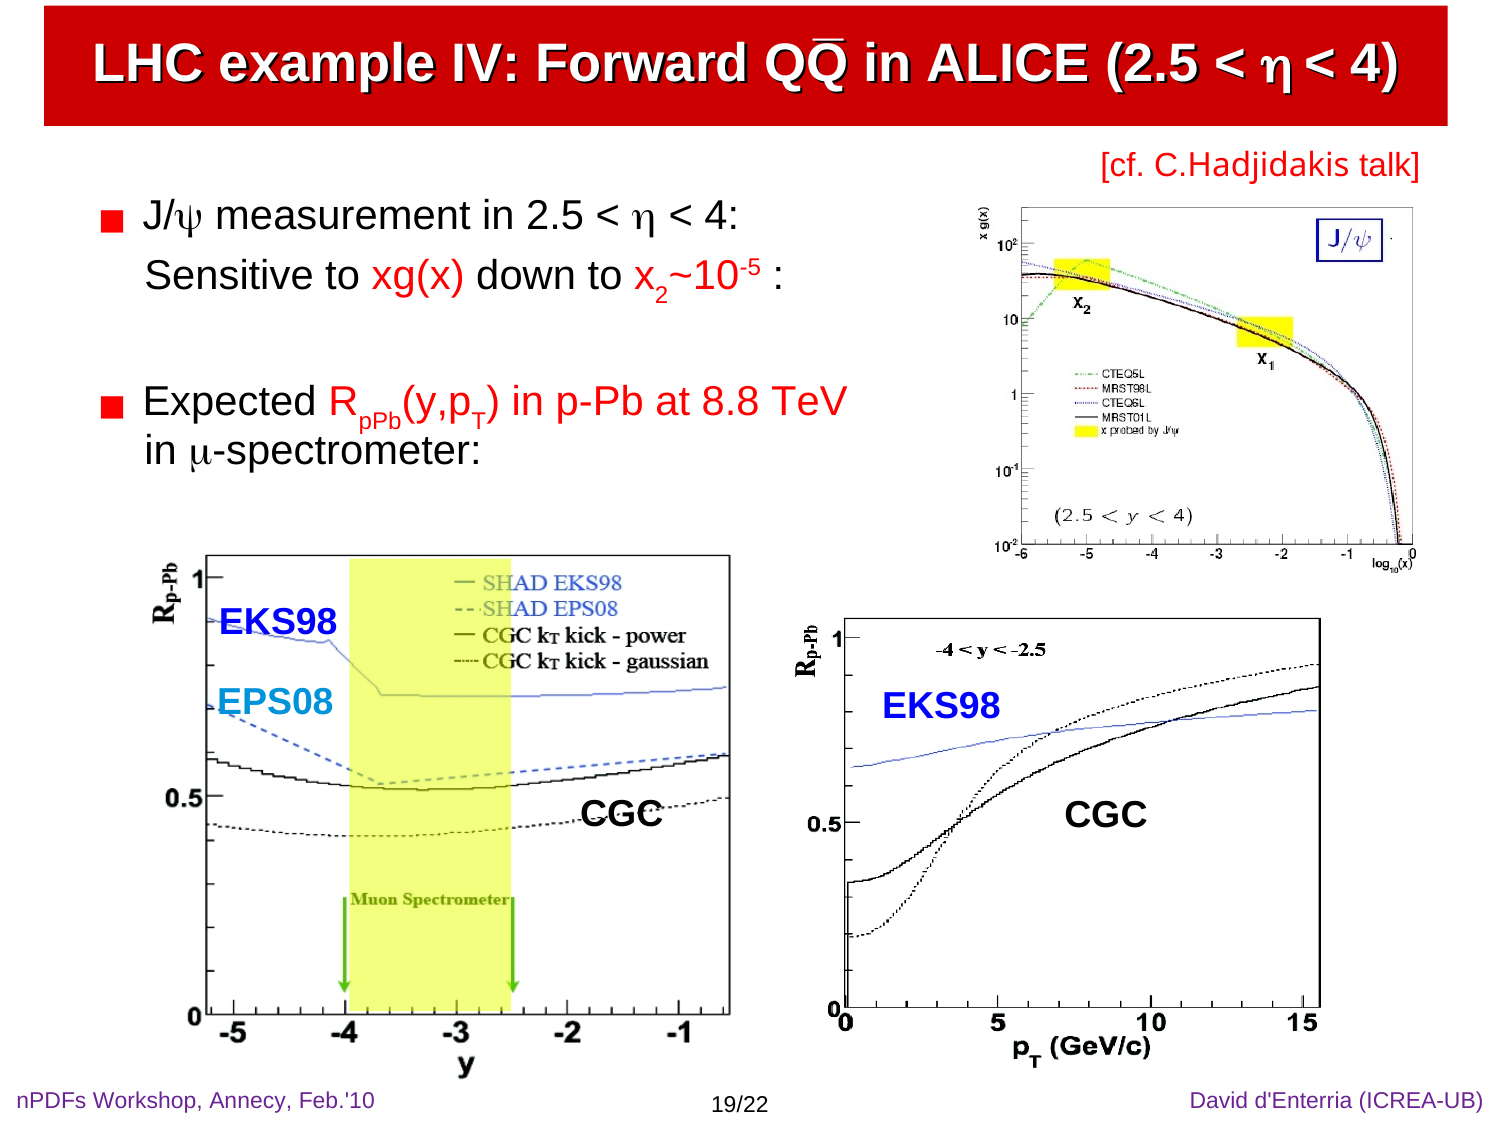

_
# LHC example IV: Forward QQ in ALICE (2.5 < h < 4)
[cf. C.Hadjidakis talk]
 ■ J/ measurement in 2.5 < h < 4:
 Sensitive to xg(x) down to x2~10-5 :
 ■ Expected RpPb(y,pT) in p-Pb at 8.8 TeV
 in m-spectrometer:
ds/dy J/: NLO CEM w/ varying PDFs
pp @ 14 TeV
EKS98
EKS98
CGC
EPS08
[D. Stocco - ALICE]
CGC
QQbar: Sensitive to diff. PDFs and
DGLAP versus CGC predictions
(Note: mJ/~Qs at the LHC)